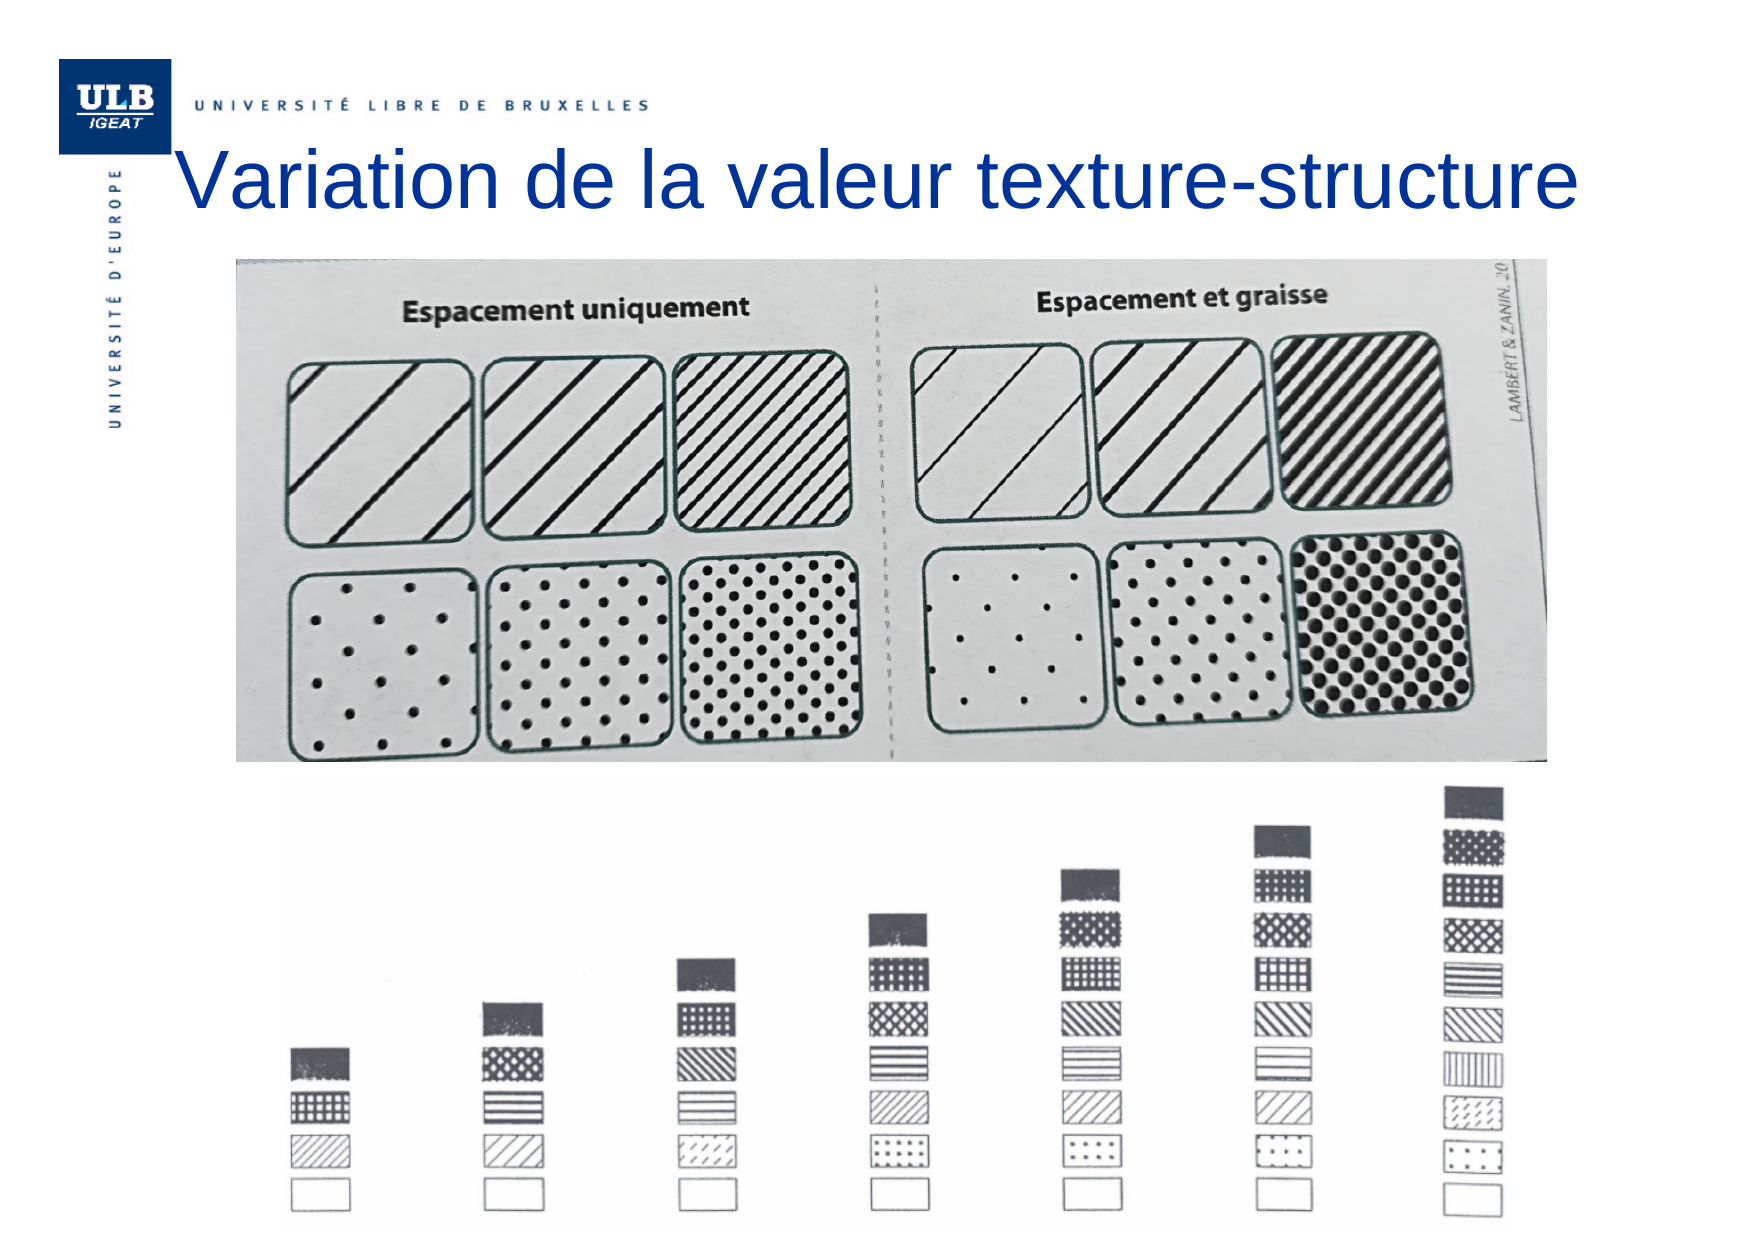

# Variation de la valeur texture-structure
GEOG-F-105 - Méthodologie de la géographie humaine I
49